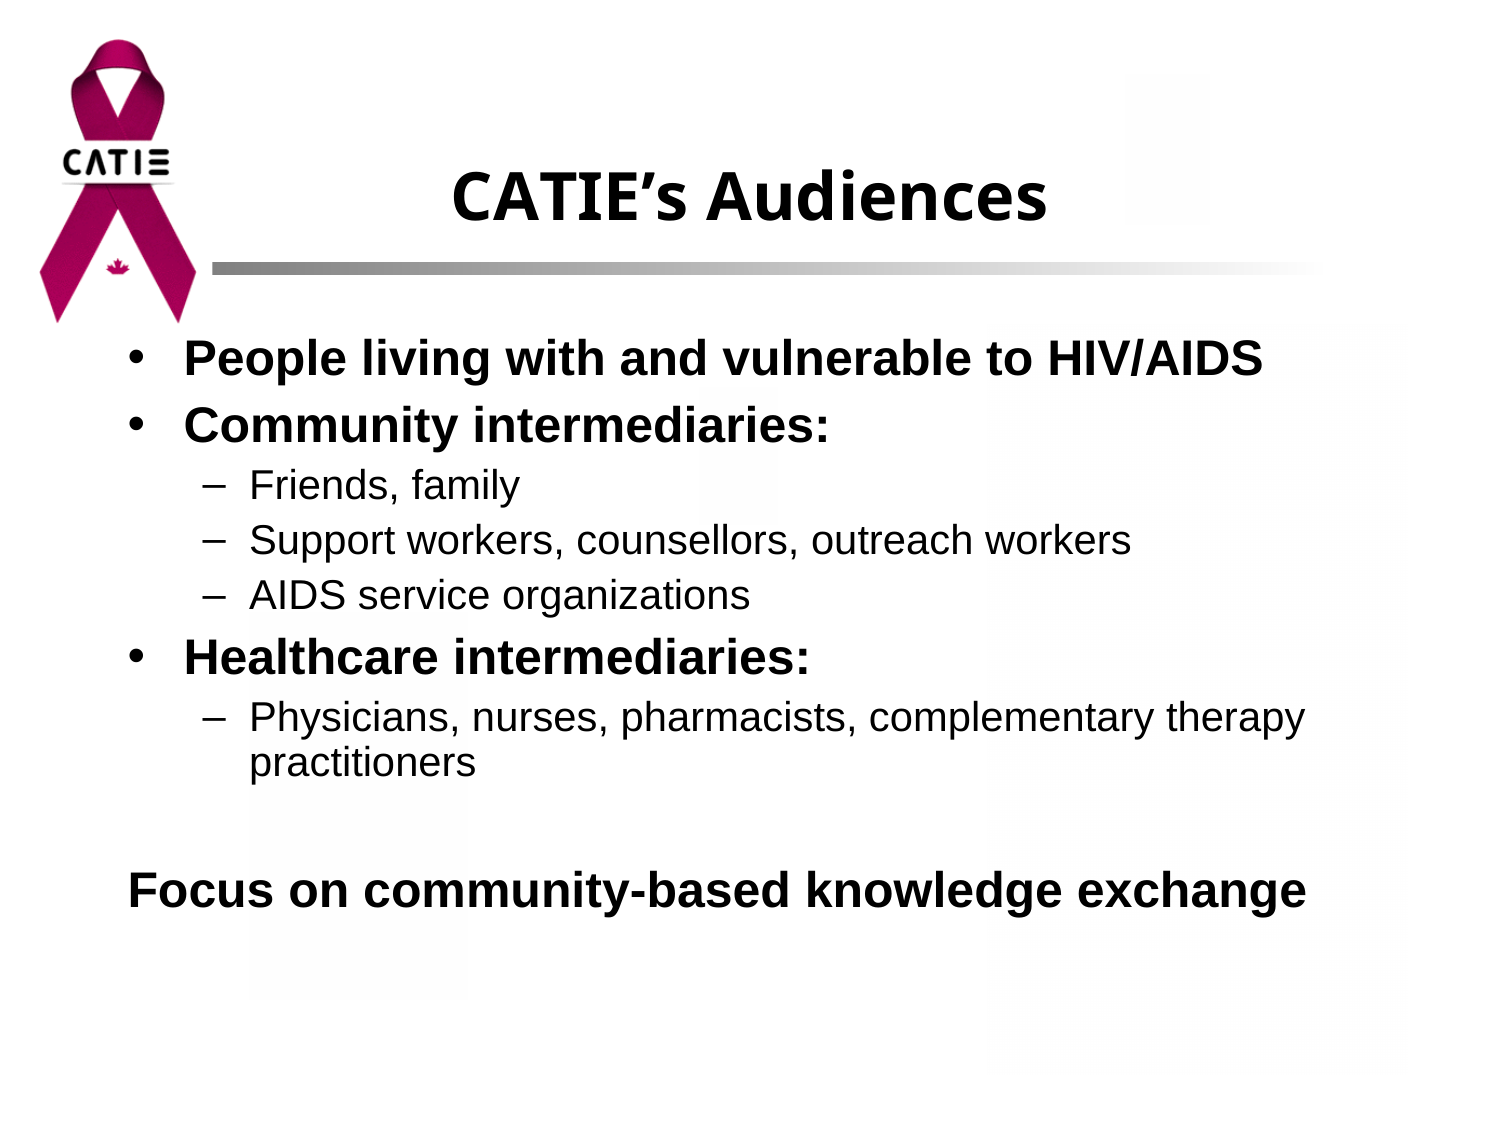

# CATIE’s Audiences
People living with and vulnerable to HIV/AIDS
Community intermediaries:
Friends, family
Support workers, counsellors, outreach workers
AIDS service organizations
Healthcare intermediaries:
Physicians, nurses, pharmacists, complementary therapy practitioners
Focus on community-based knowledge exchange